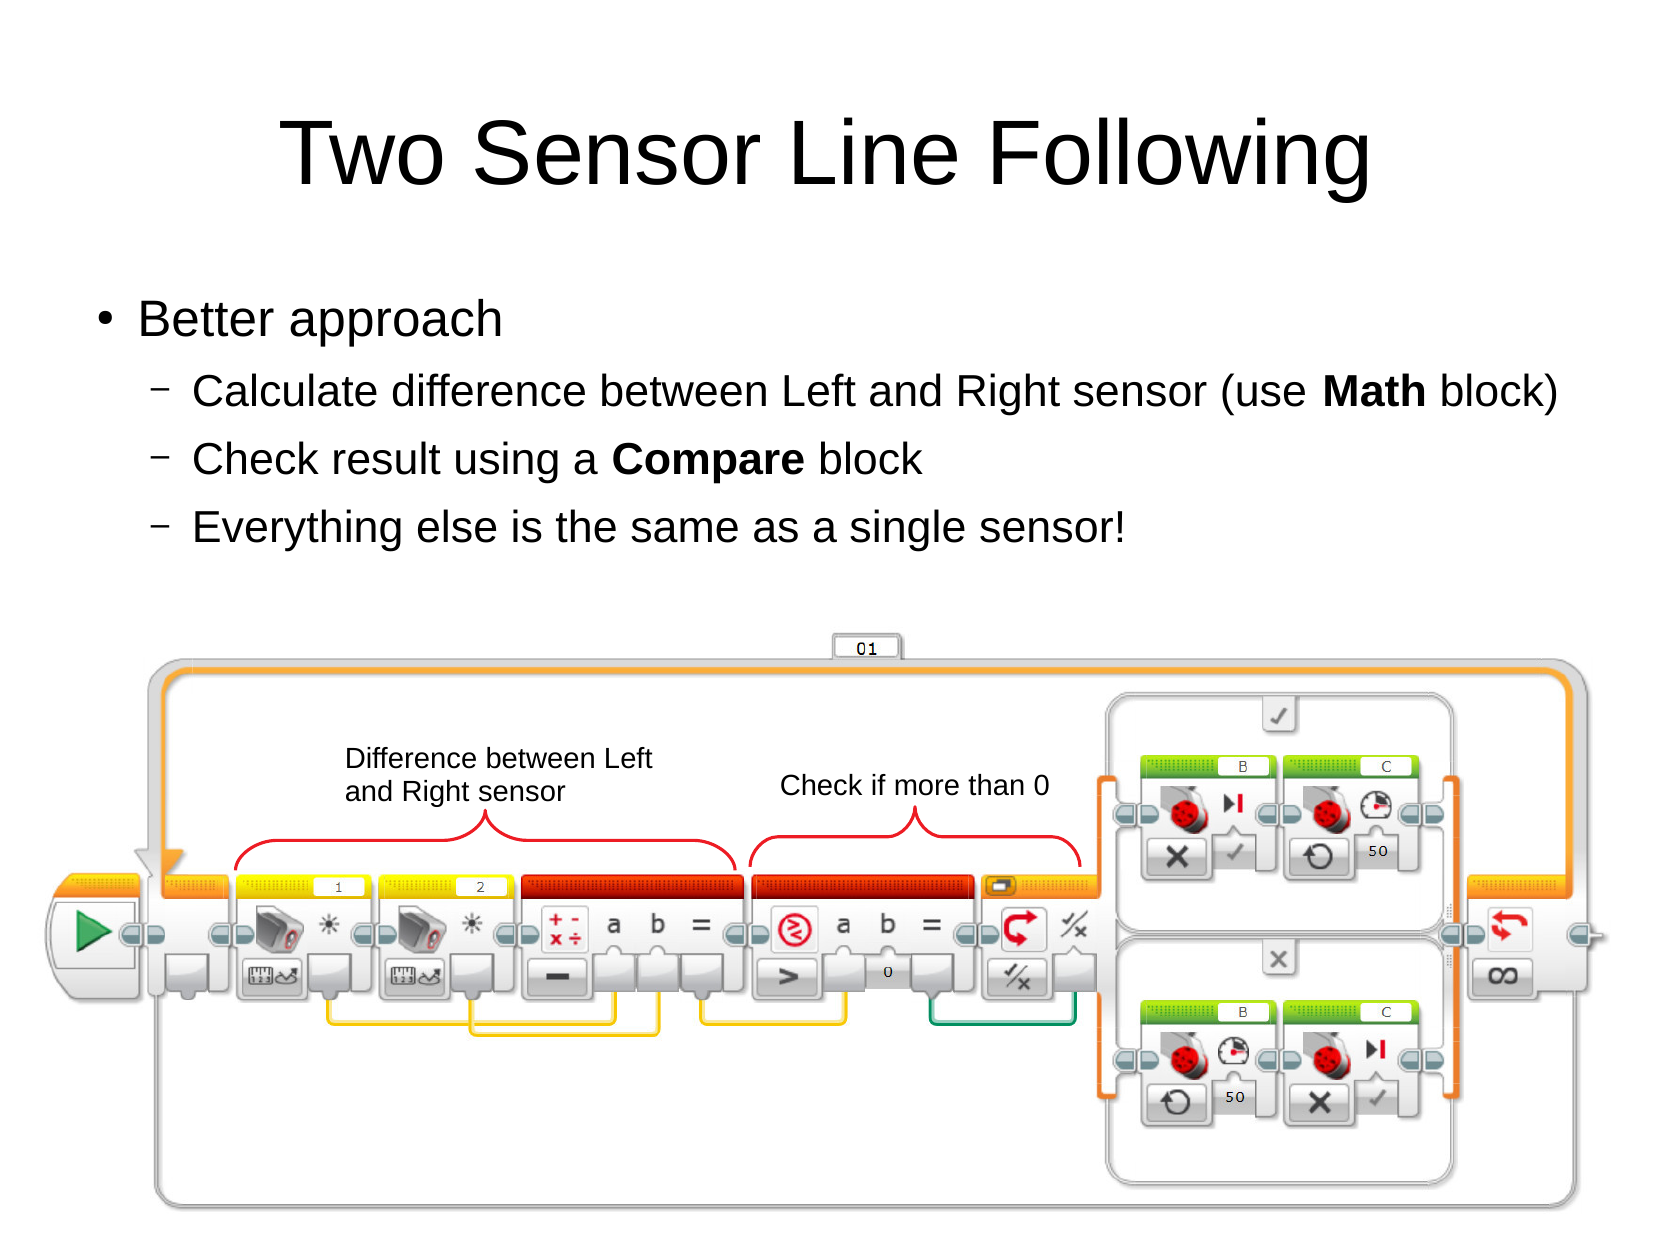

# Two Sensor Line Following
Better approach
Calculate difference between Left and Right sensor (use Math block)
Check result using a Compare block
Everything else is the same as a single sensor!
Difference between Left and Right sensor
Check if more than 0